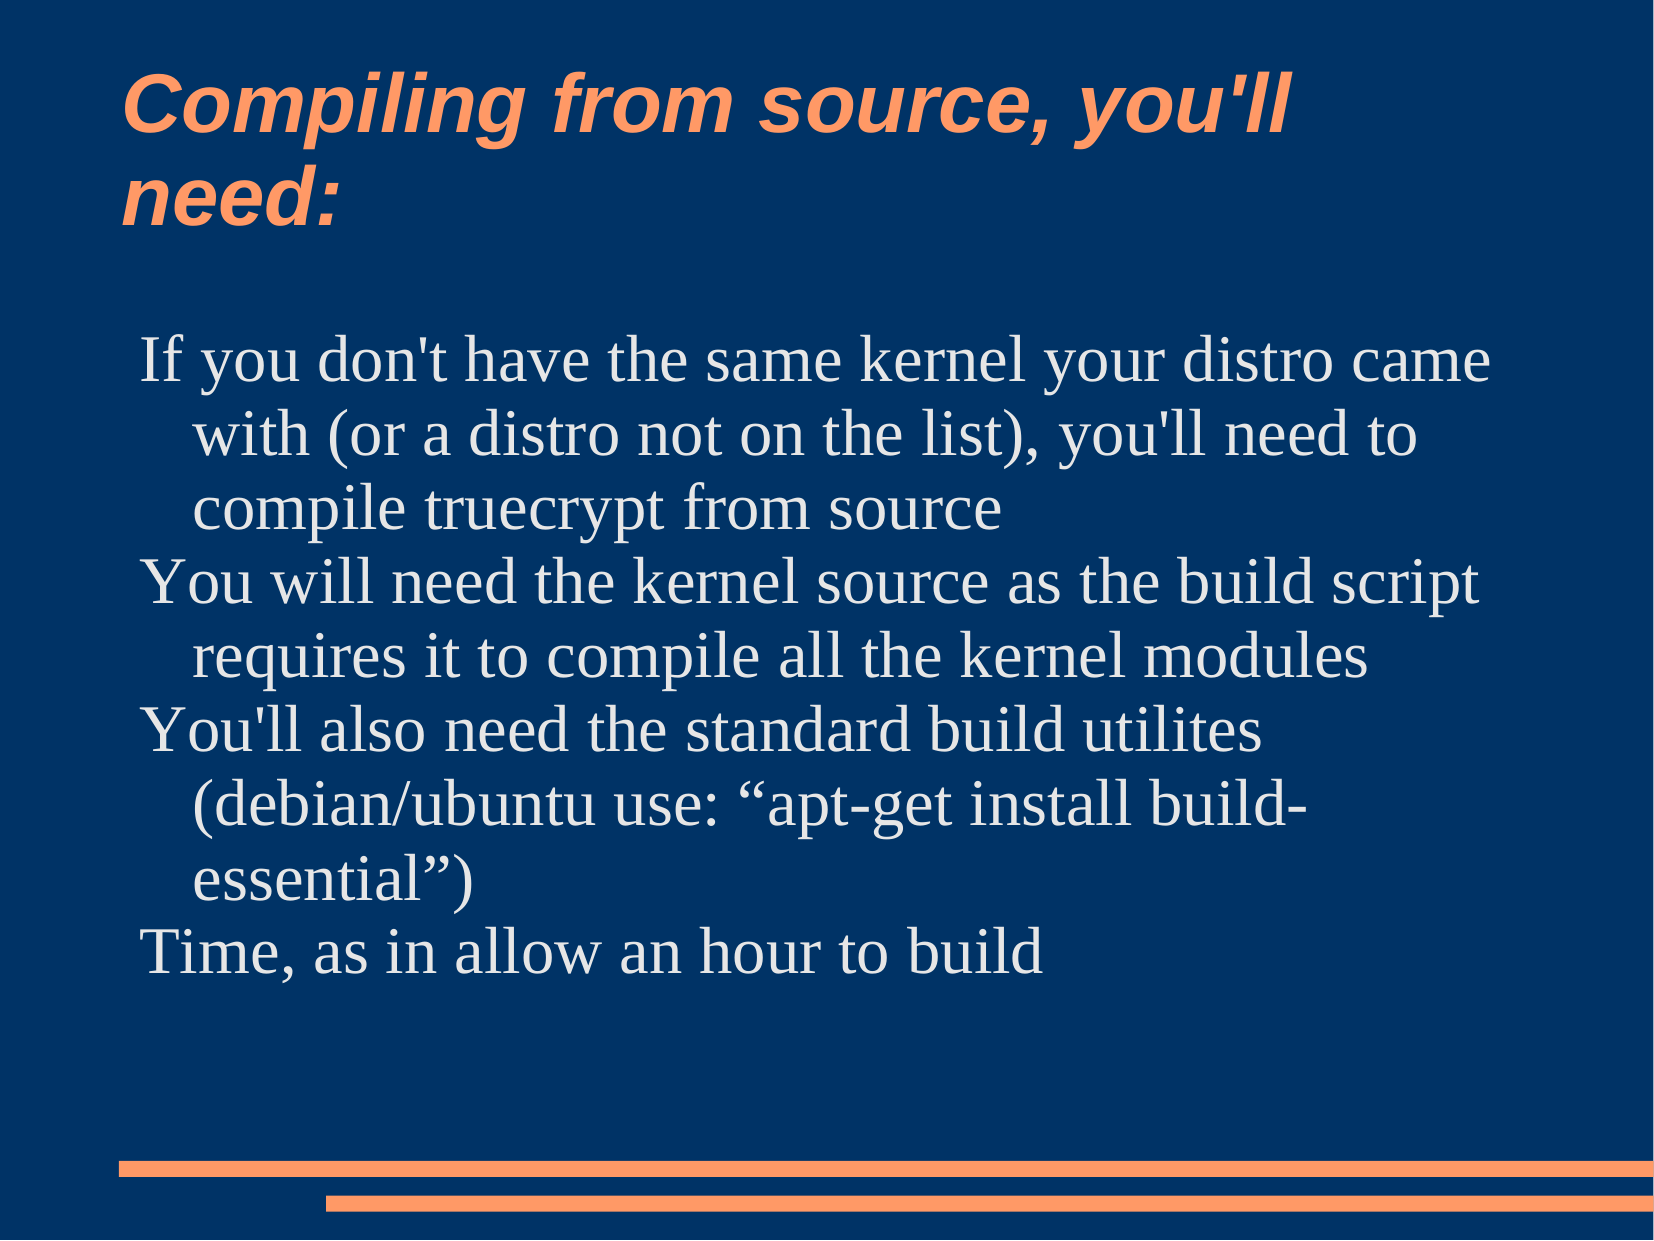

# Compiling from source, you'll need:
If you don't have the same kernel your distro came with (or a distro not on the list), you'll need to compile truecrypt from source
You will need the kernel source as the build script requires it to compile all the kernel modules
You'll also need the standard build utilites (debian/ubuntu use: “apt-get install build-essential”)
Time, as in allow an hour to build